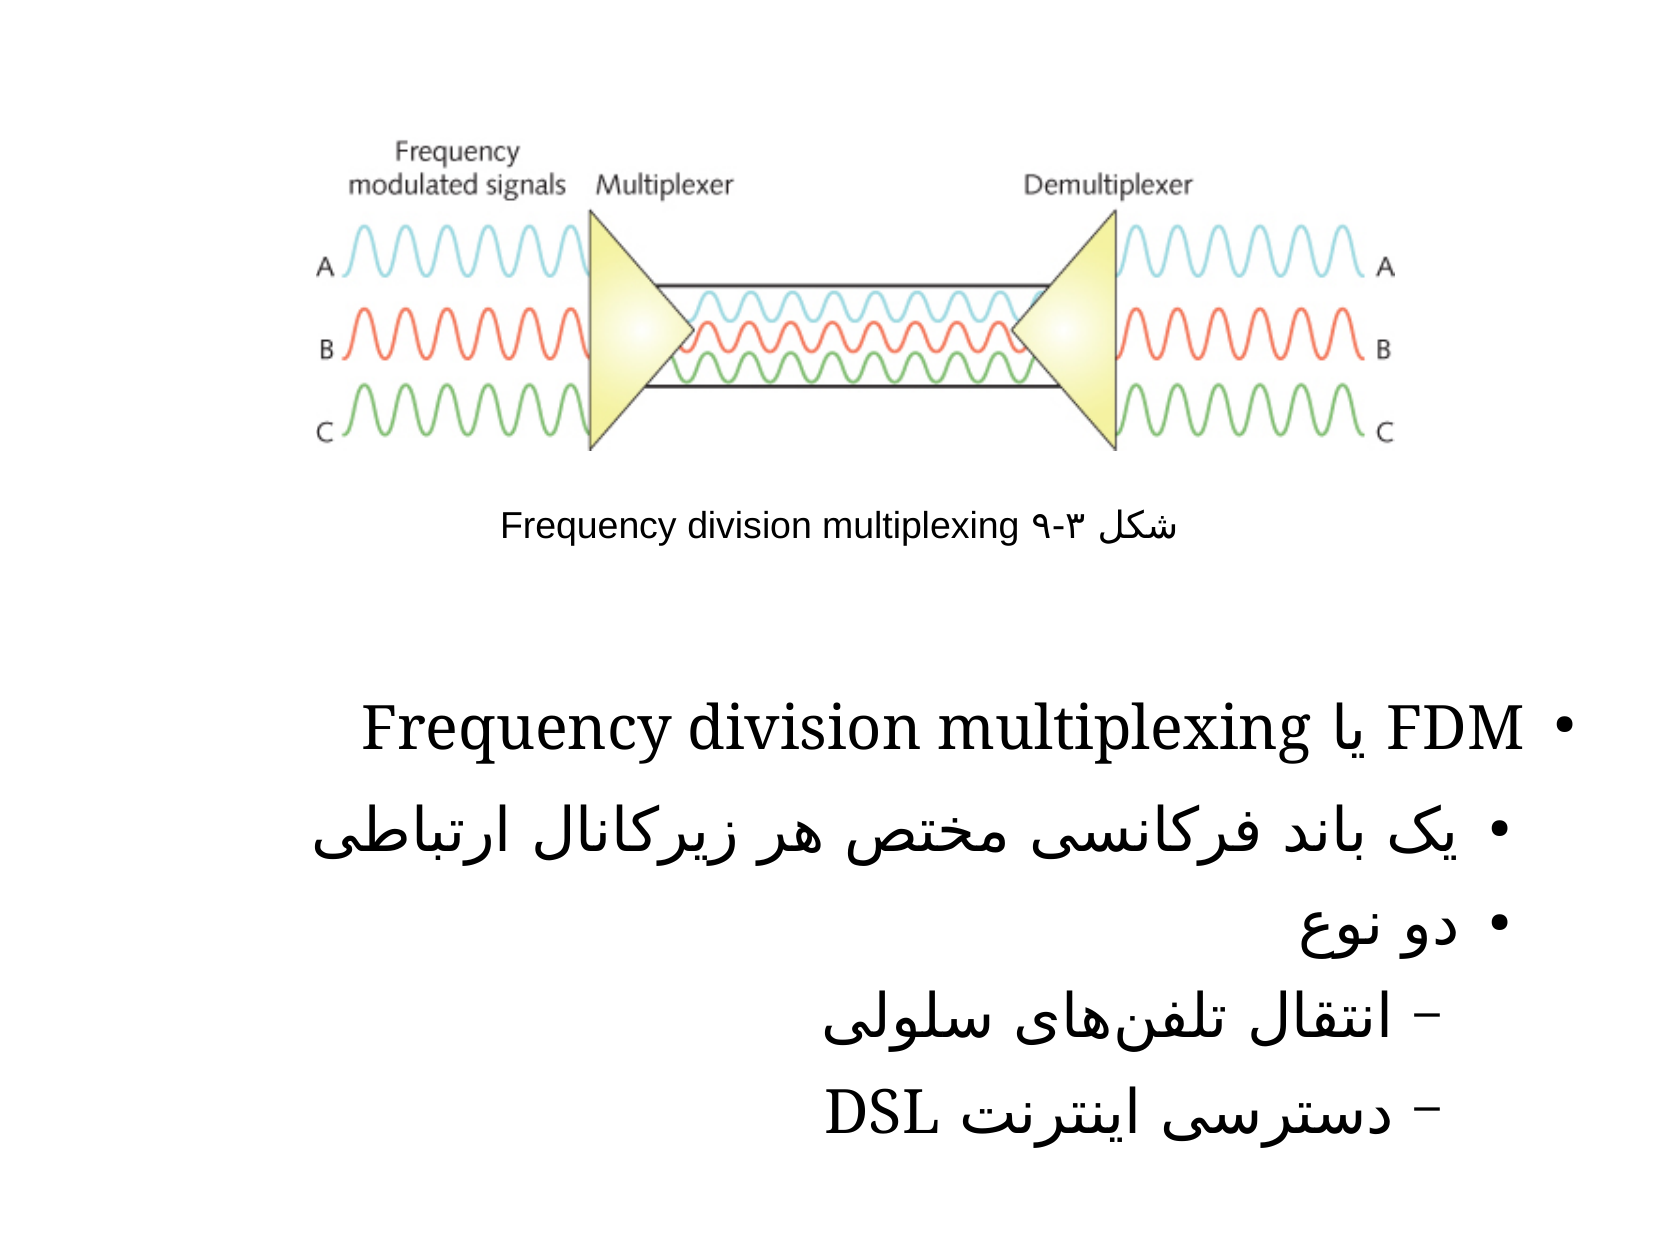

شکل ۳-۹ Frequency division multiplexing
# FDM یا Frequency division multiplexing
یک باند فرکانسی مختص هر زیرکانال ارتباطی
دو نوع
انتقال تلفن‌های سلولی
دسترسی اینترنت DSL